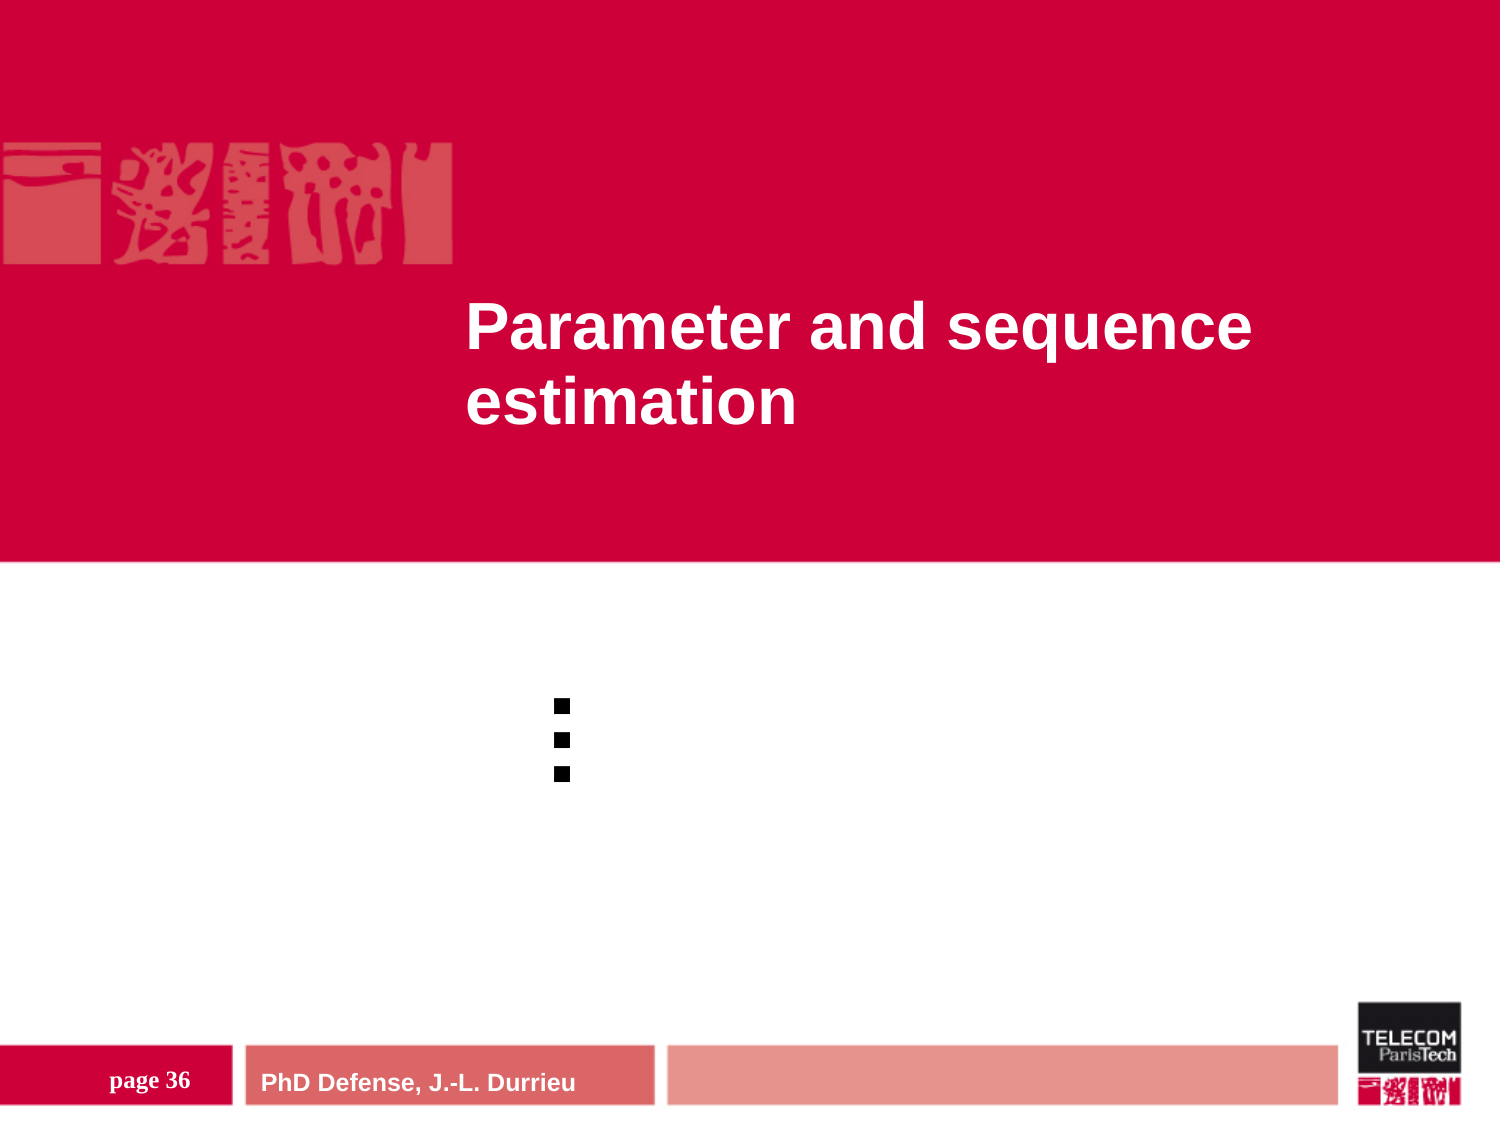

# Parameter and sequence estimation
Parameter estimation principle
GSMM or IMM based systems
Viterbi and Beam search strategies
36